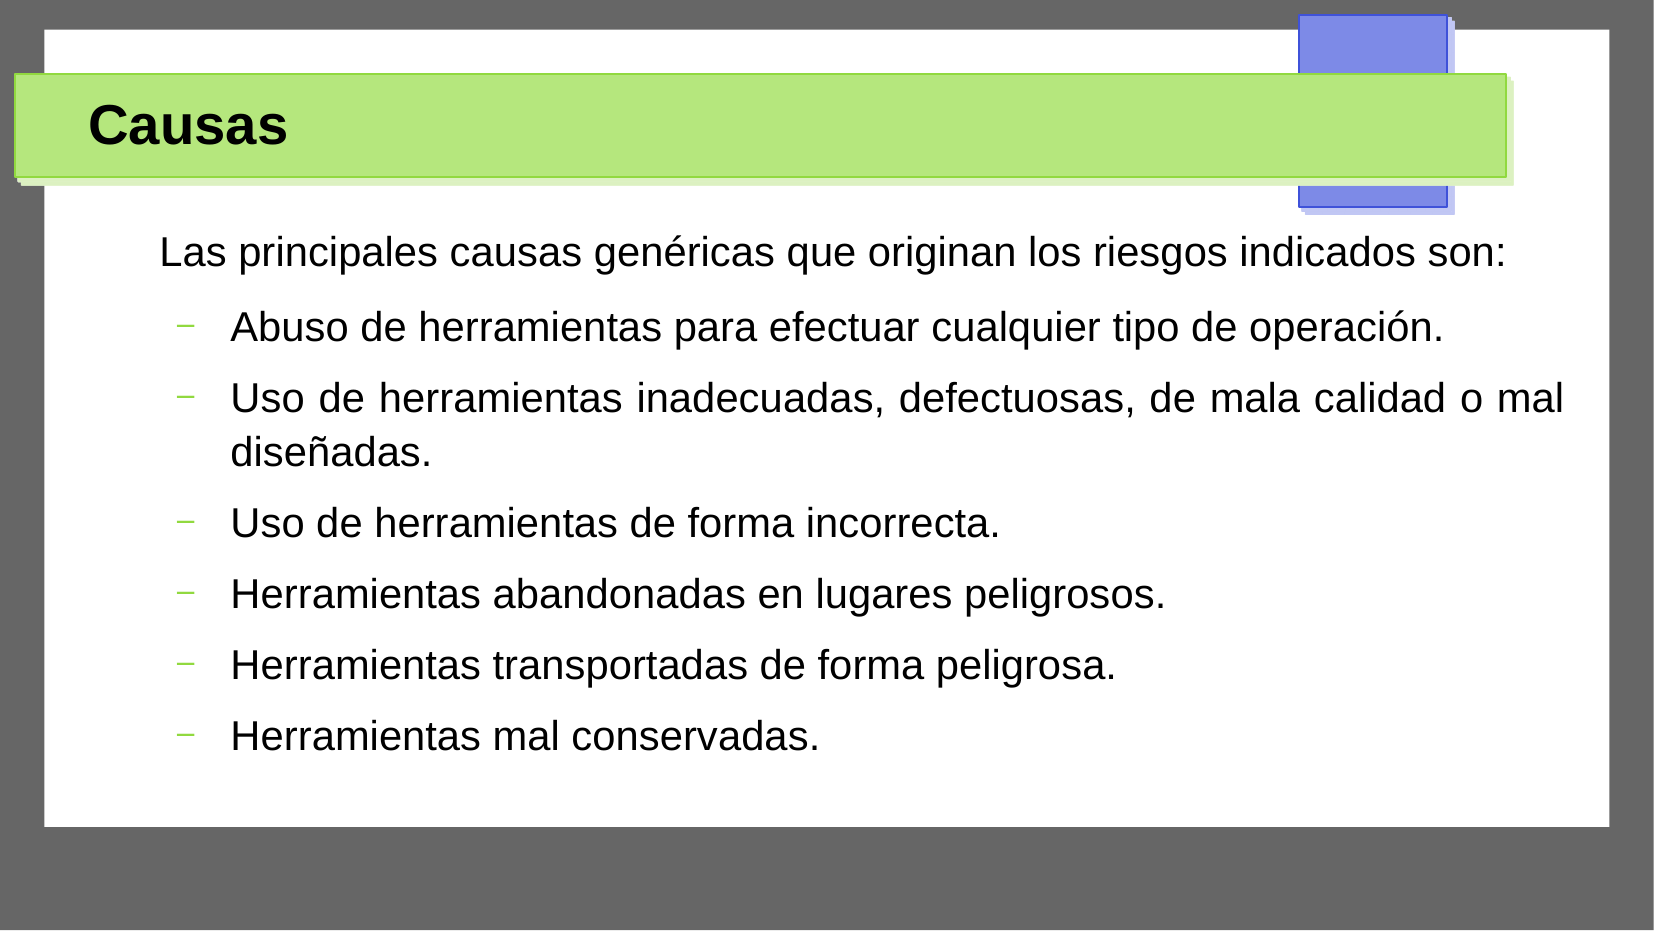

# Causas
Las principales causas genéricas que originan los riesgos indicados son:
Abuso de herramientas para efectuar cualquier tipo de operación.
Uso de herramientas inadecuadas, defectuosas, de mala calidad o mal diseñadas.
Uso de herramientas de forma incorrecta.
Herramientas abandonadas en lugares peligrosos.
Herramientas transportadas de forma peligrosa.
Herramientas mal conservadas.